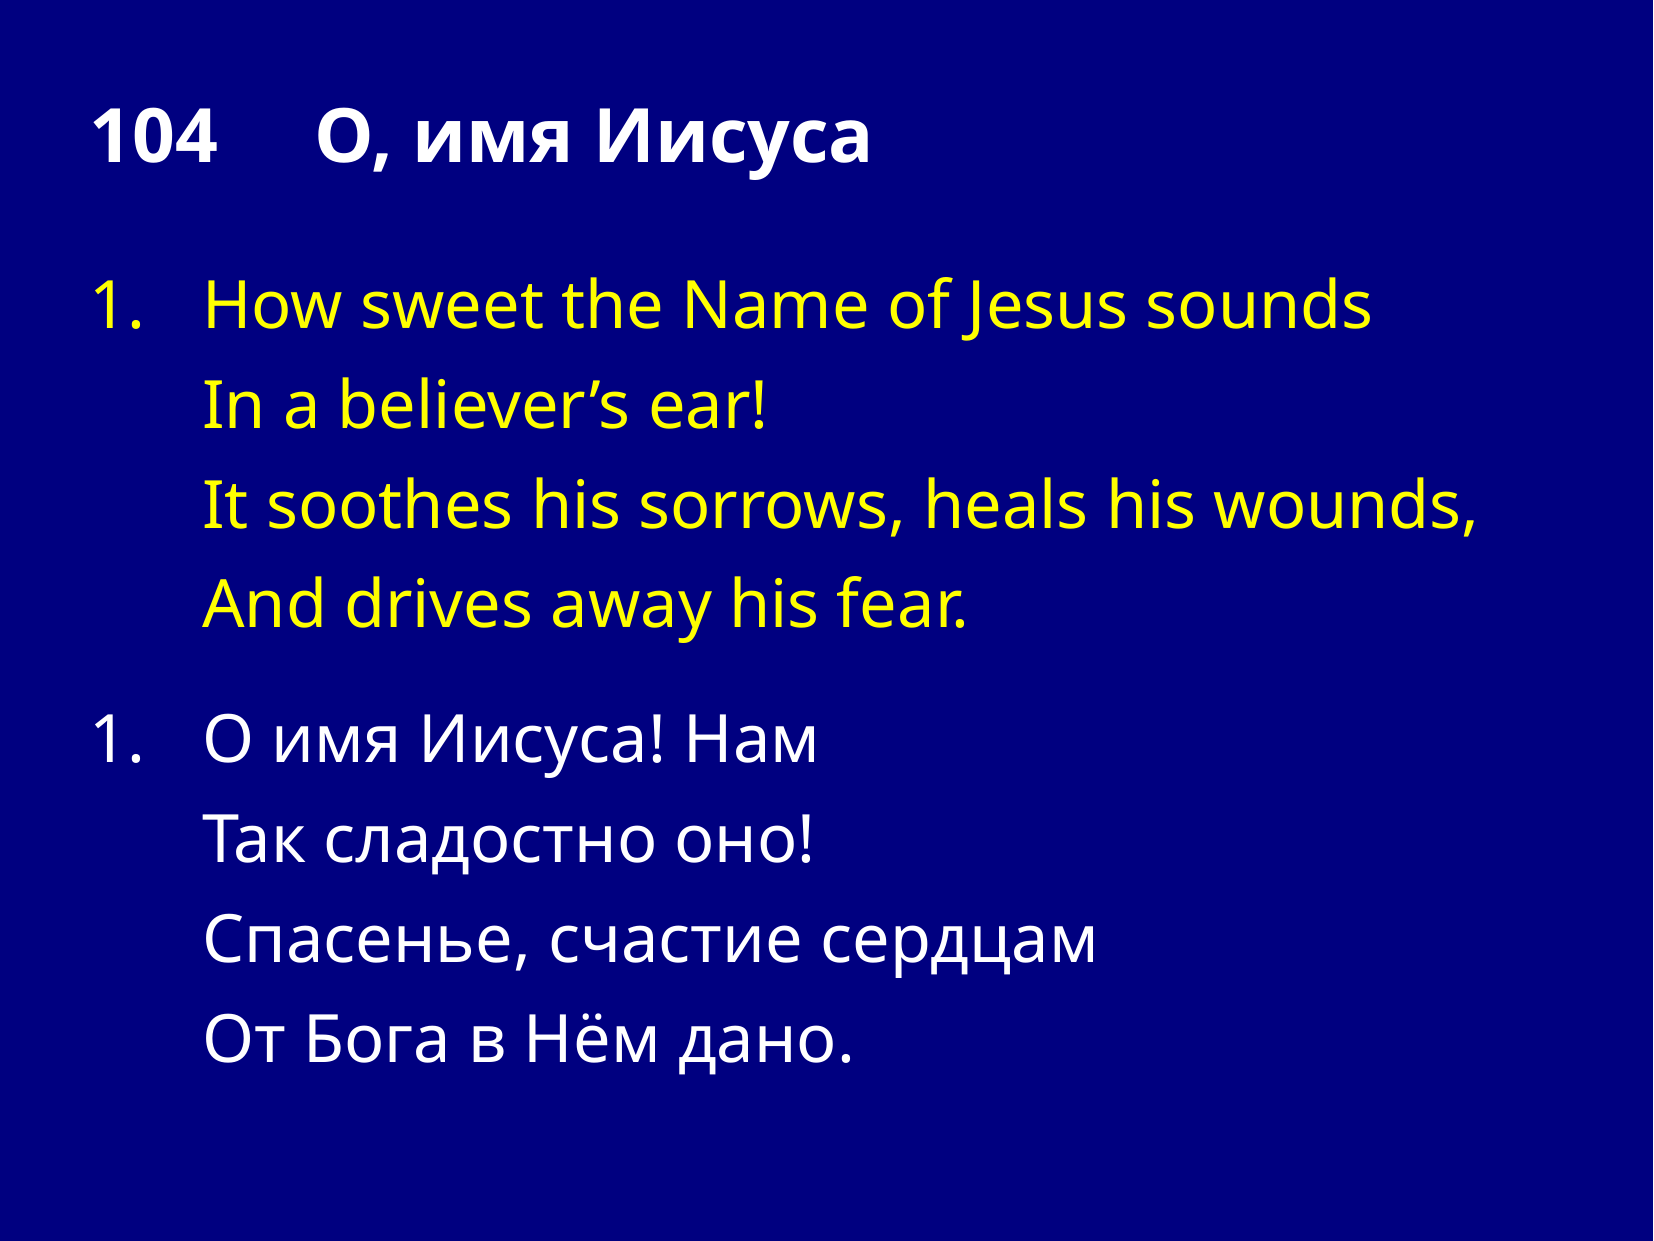

104	О, имя Иисуса
1.	How sweet the Name of Jesus sounds
	In a believer’s ear!
	It soothes his sorrows, heals his wounds,
	And drives away his fear.
1.	О имя Иисуса! Нам
	Так сладостно оно!
	Спасенье, счастие сердцам
	От Бога в Нём дано.